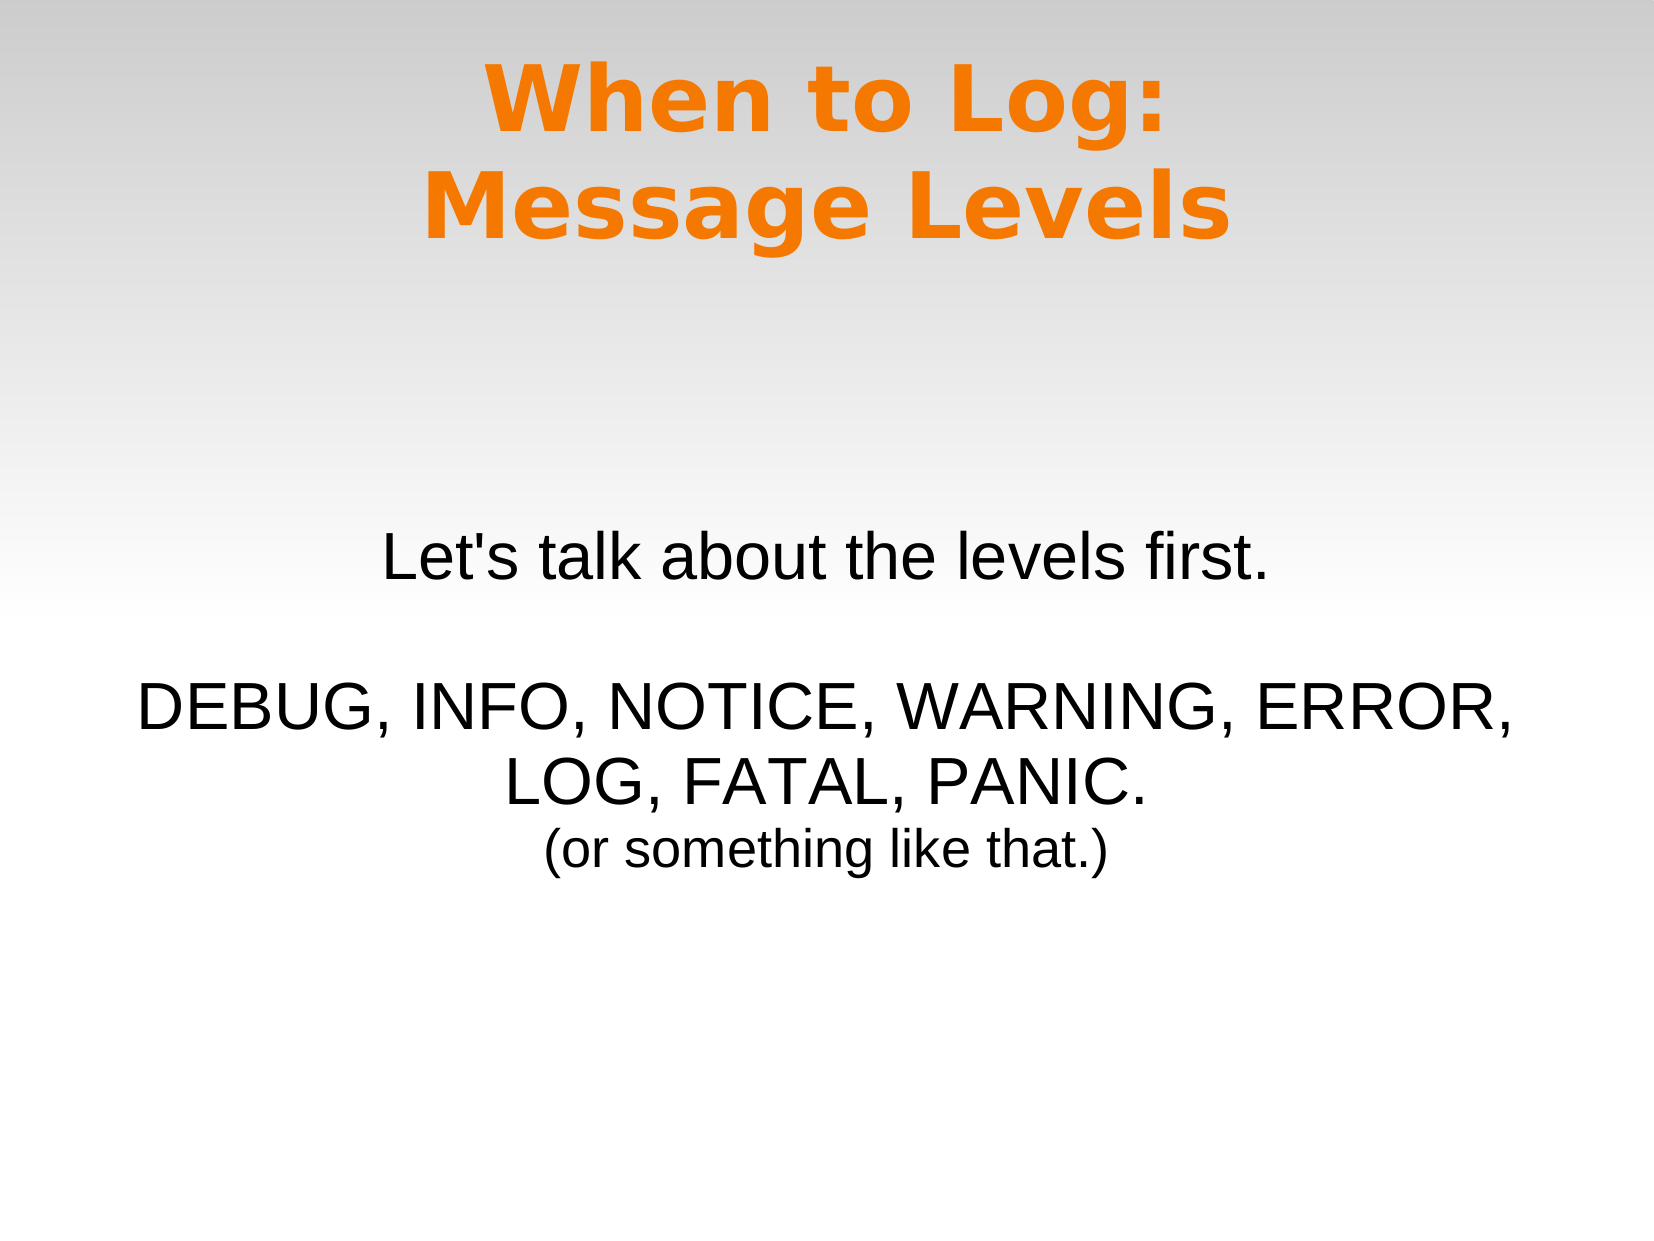

# When to Log: Message Levels
Let's talk about the levels first.
DEBUG, INFO, NOTICE, WARNING, ERROR, LOG, FATAL, PANIC.
(or something like that.)